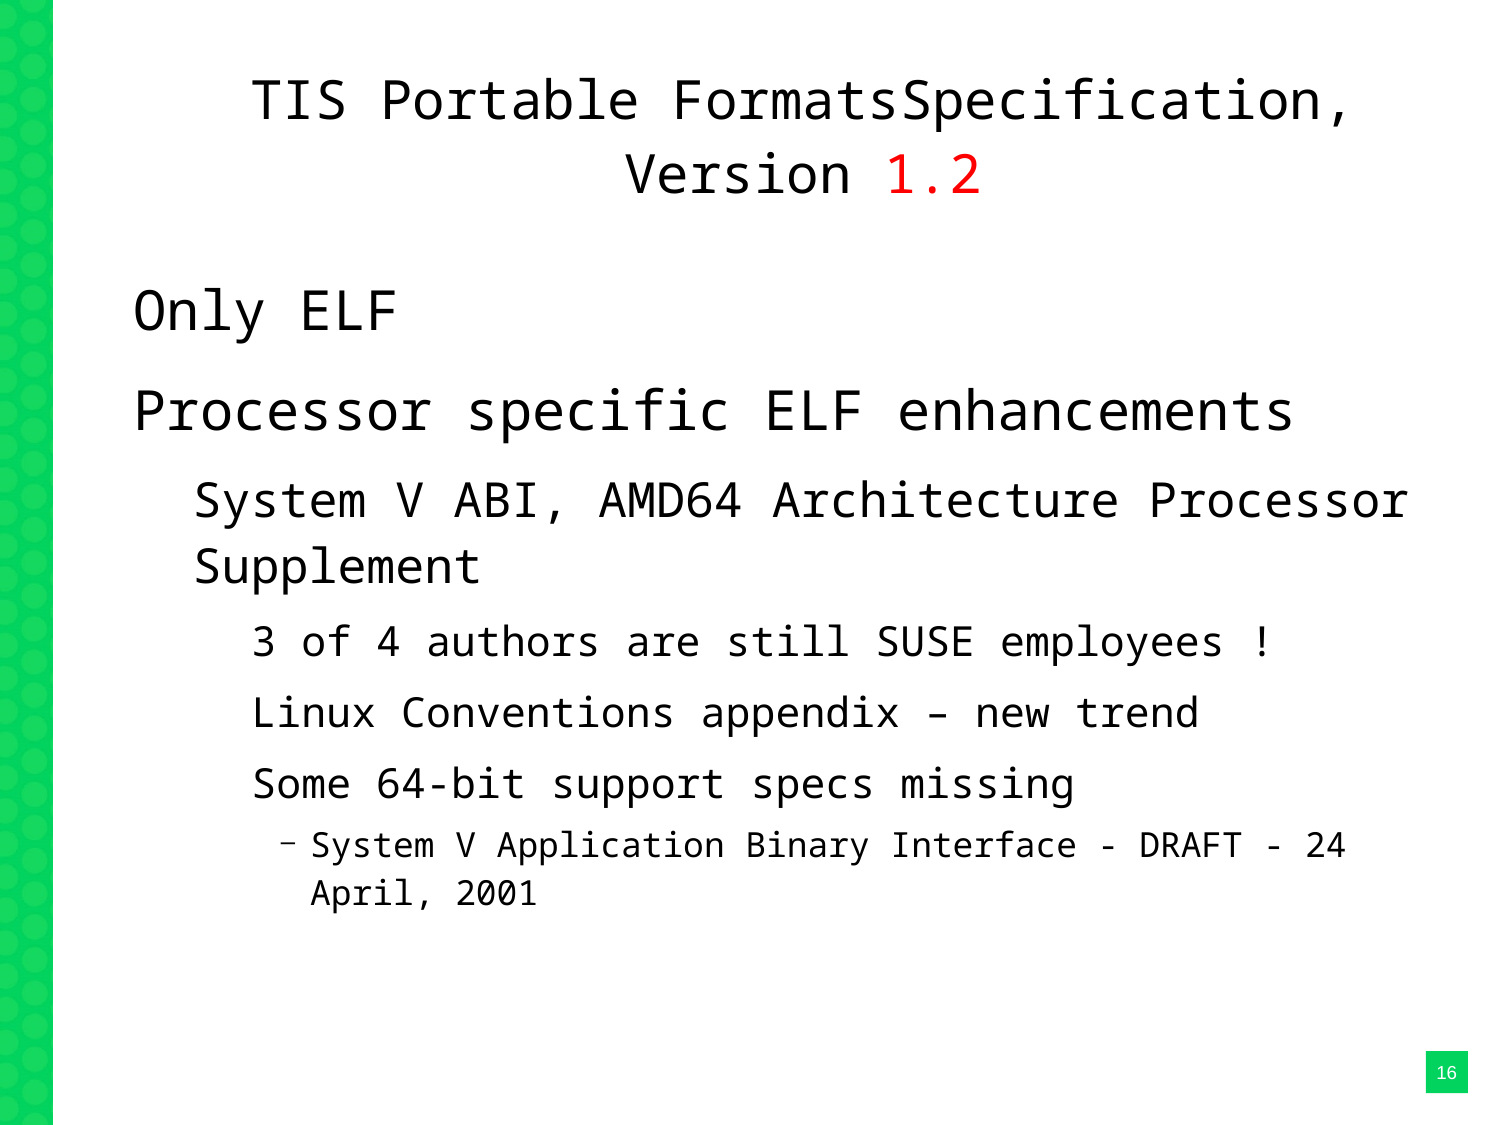

# TIS Portable FormatsSpecification, Version 1.2
Only ELF
Processor specific ELF enhancements
System V ABI, AMD64 Architecture Processor Supplement
3 of 4 authors are still SUSE employees !
Linux Conventions appendix – new trend
Some 64-bit support specs missing
System V Application Binary Interface - DRAFT - 24 April, 2001